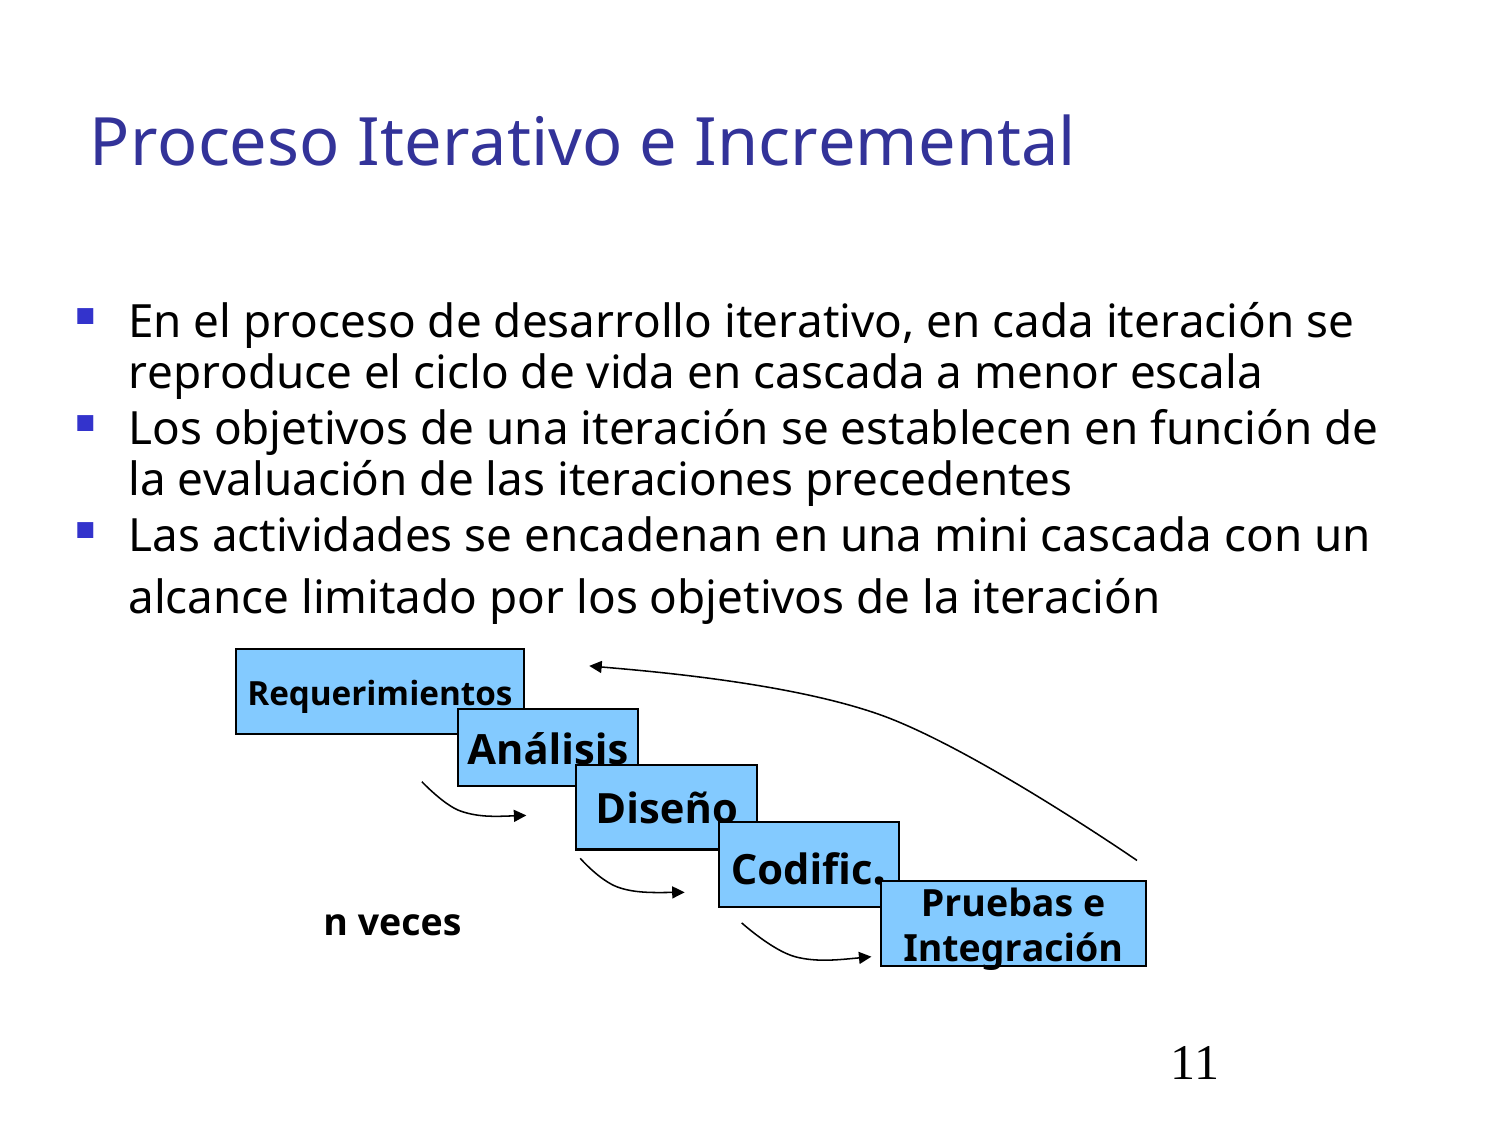

Proceso Iterativo e Incremental
# En el proceso de desarrollo iterativo, en cada iteración se reproduce el ciclo de vida en cascada a menor escala
Los objetivos de una iteración se establecen en función de la evaluación de las iteraciones precedentes
Las actividades se encadenan en una mini cascada con un alcance limitado por los objetivos de la iteración
Requerimientos
Análisis
Diseño
Codific.
Pruebas e
Integración
n veces
11